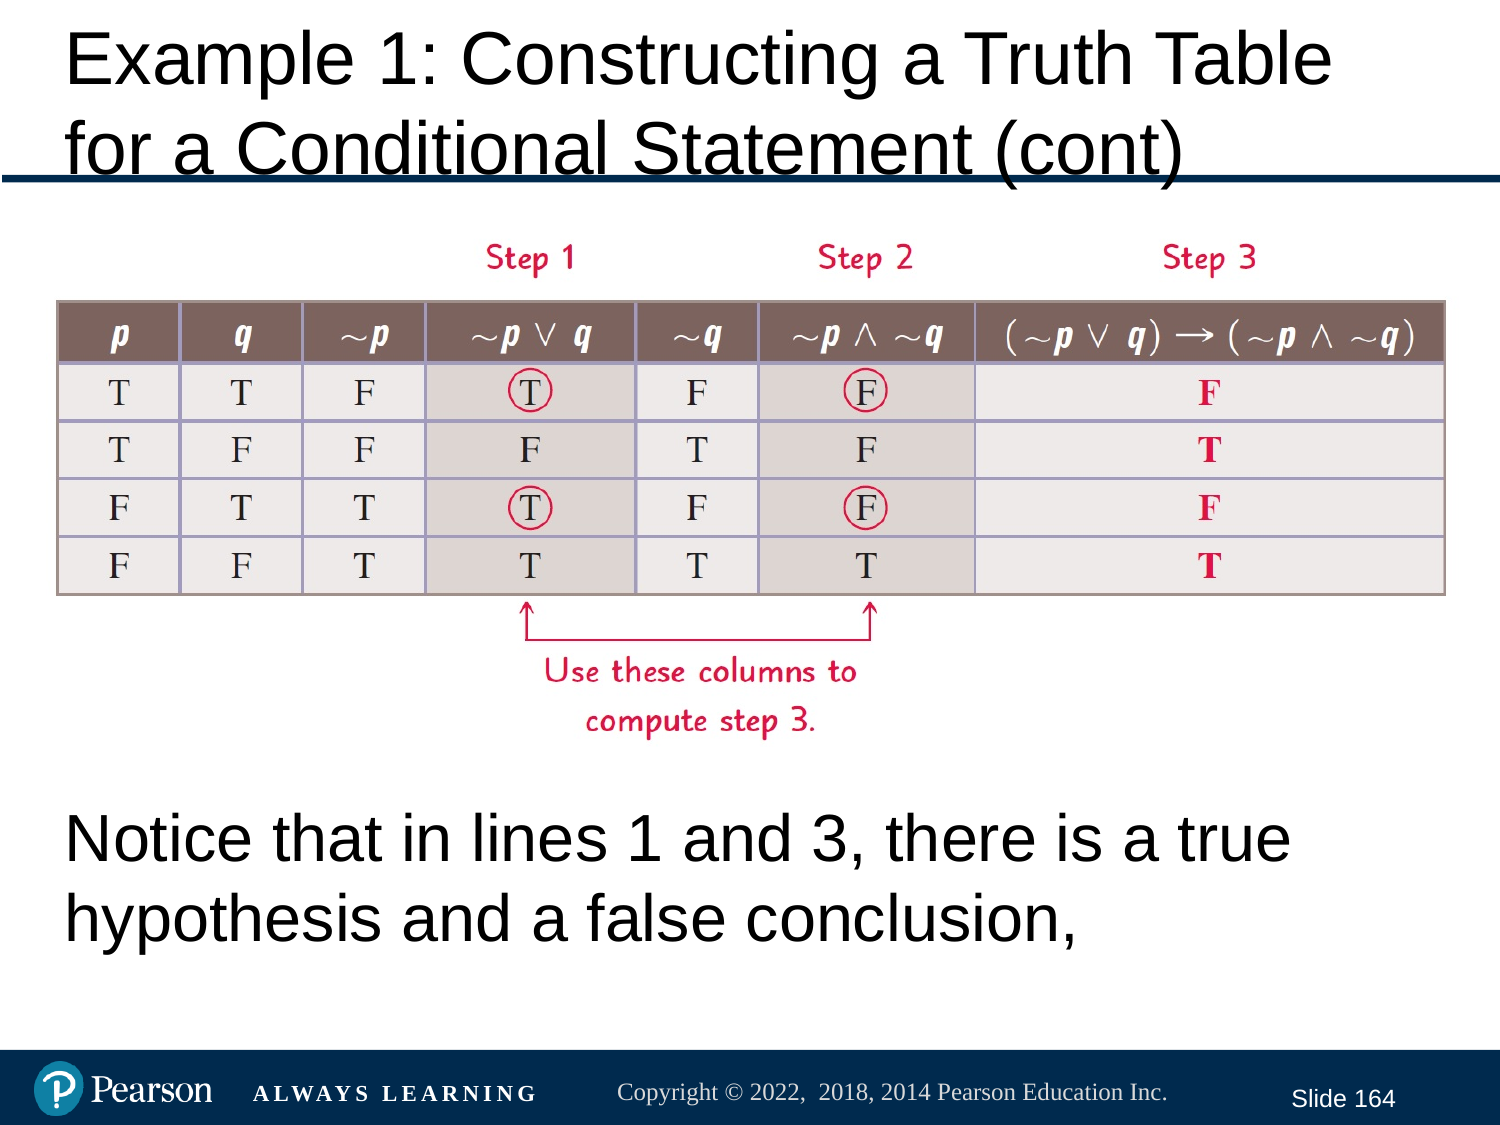

# Example 1: Constructing a Truth Table for a Conditional Statement (cont)
Notice that in lines 1 and 3, there is a true hypothesis and a false conclusion,